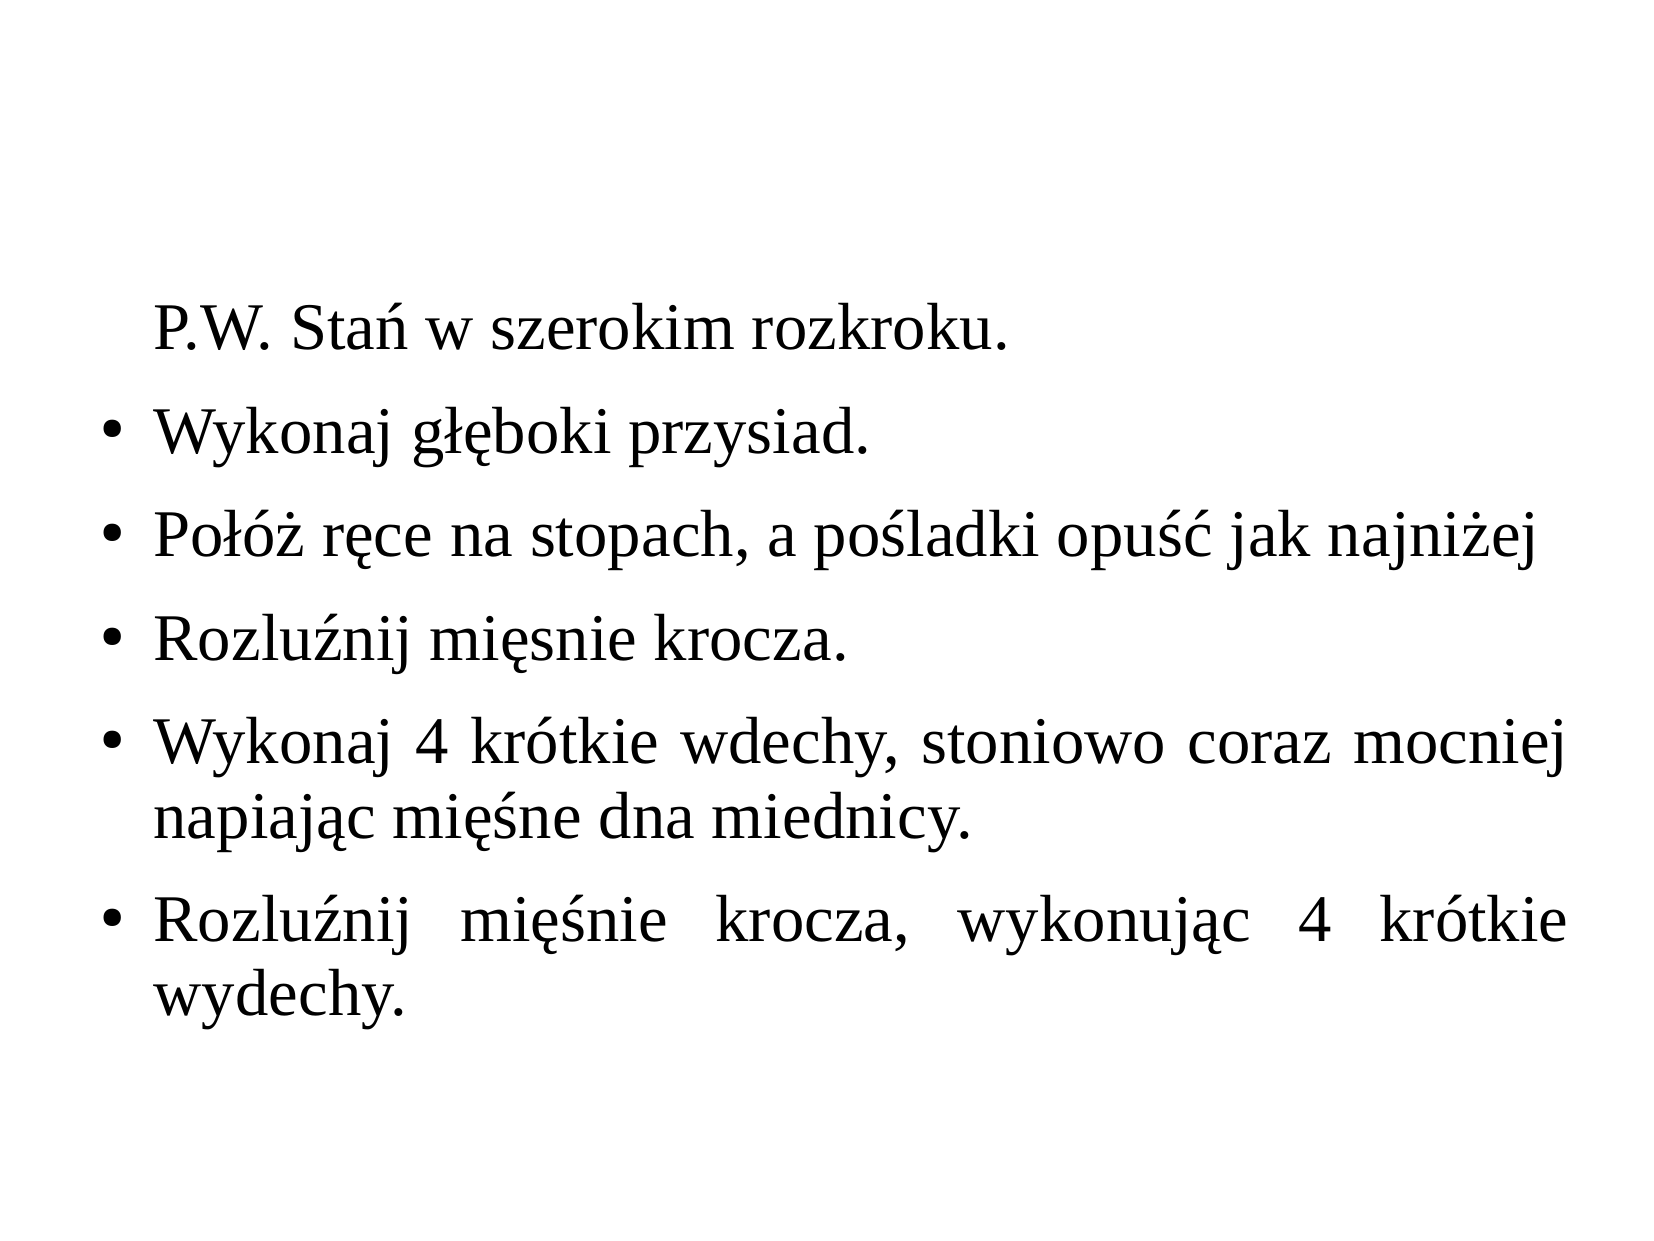

#
P.W. Stań w szerokim rozkroku.
Wykonaj głęboki przysiad.
Połóż ręce na stopach, a pośladki opuść jak najniżej
Rozluźnij mięsnie krocza.
Wykonaj 4 krótkie wdechy, stoniowo coraz mocniej napiając mięśne dna miednicy.
Rozluźnij mięśnie krocza, wykonując 4 krótkie wydechy.